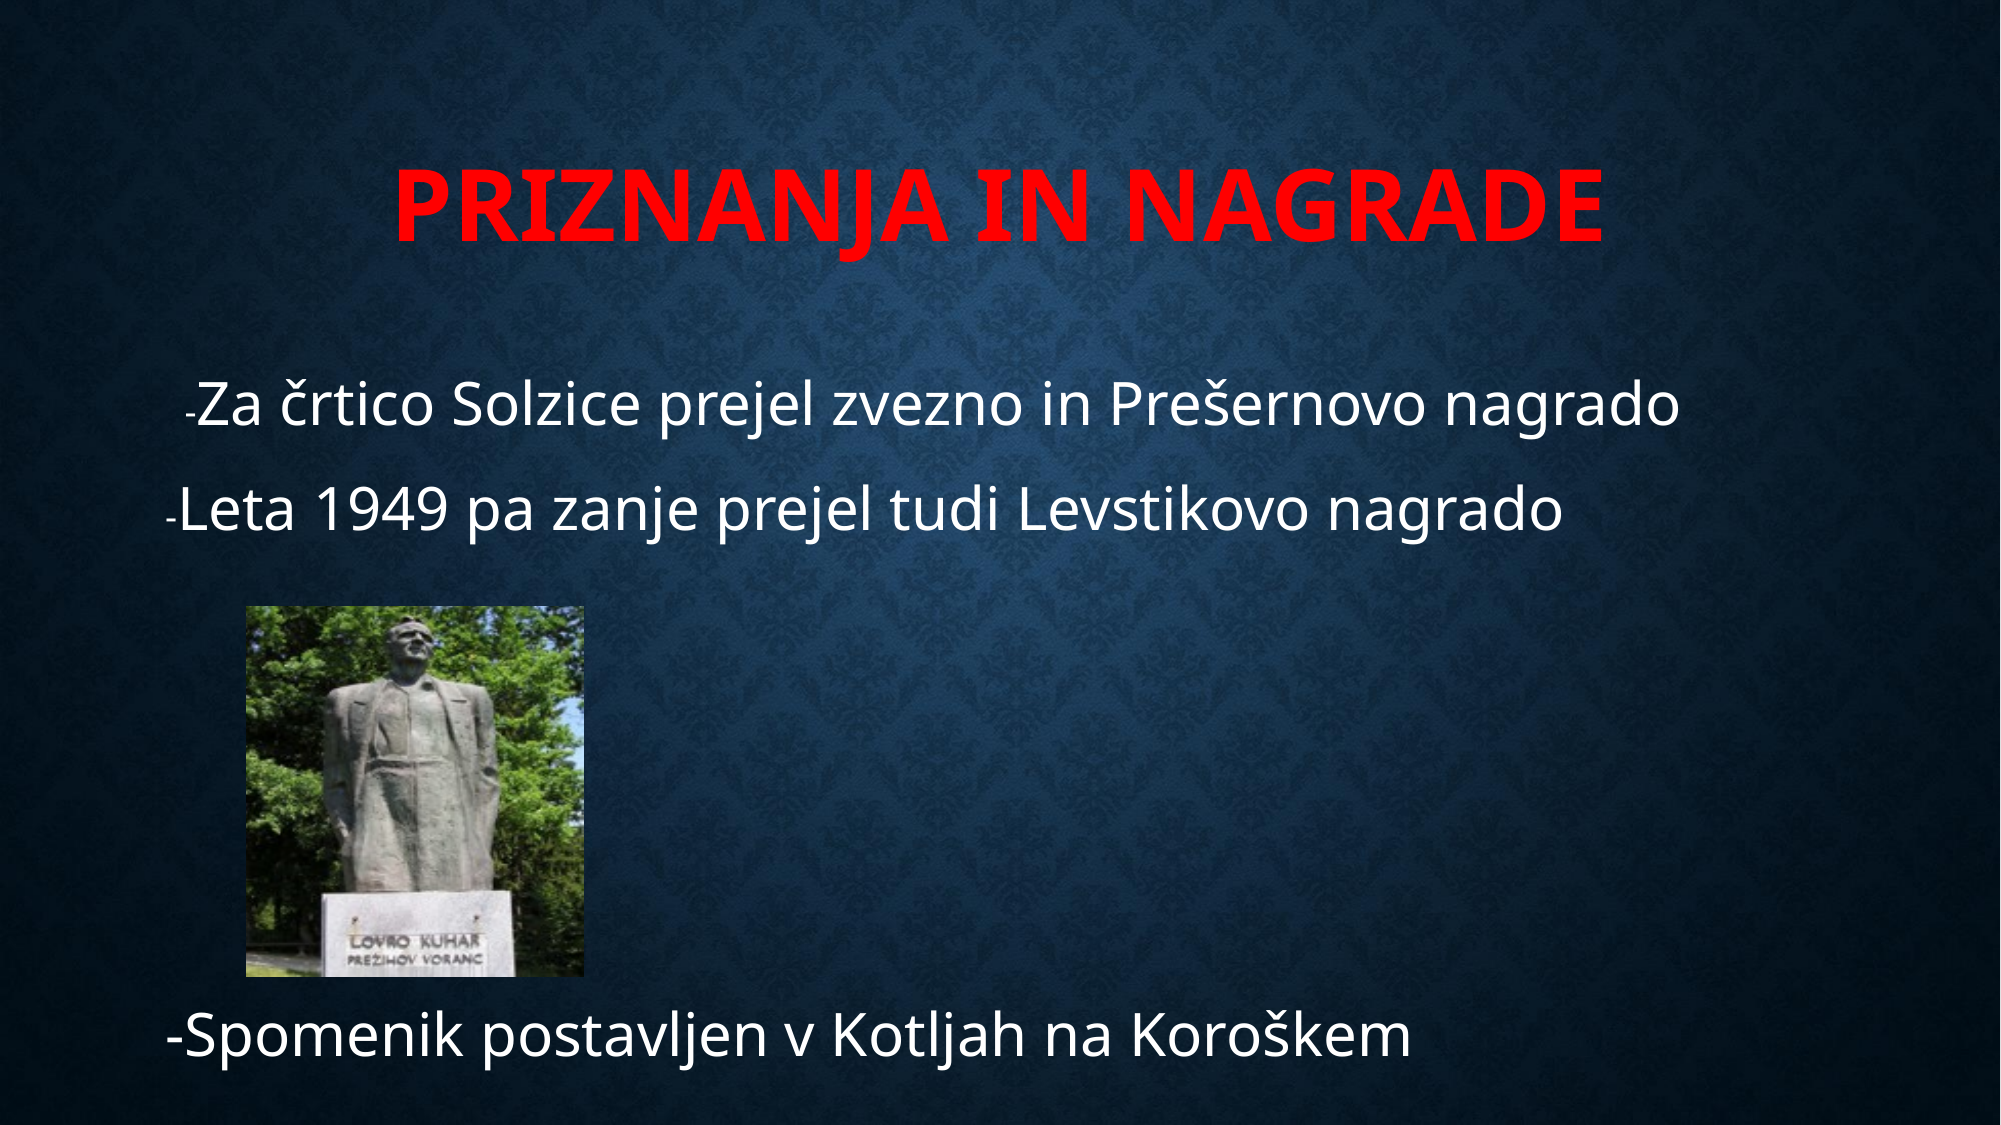

# Priznanja in nagrade
 -Za črtico Solzice prejel zvezno in Prešernovo nagrado
-Leta 1949 pa zanje prejel tudi Levstikovo nagrado
-Spomenik postavljen v Kotljah na Koroškem